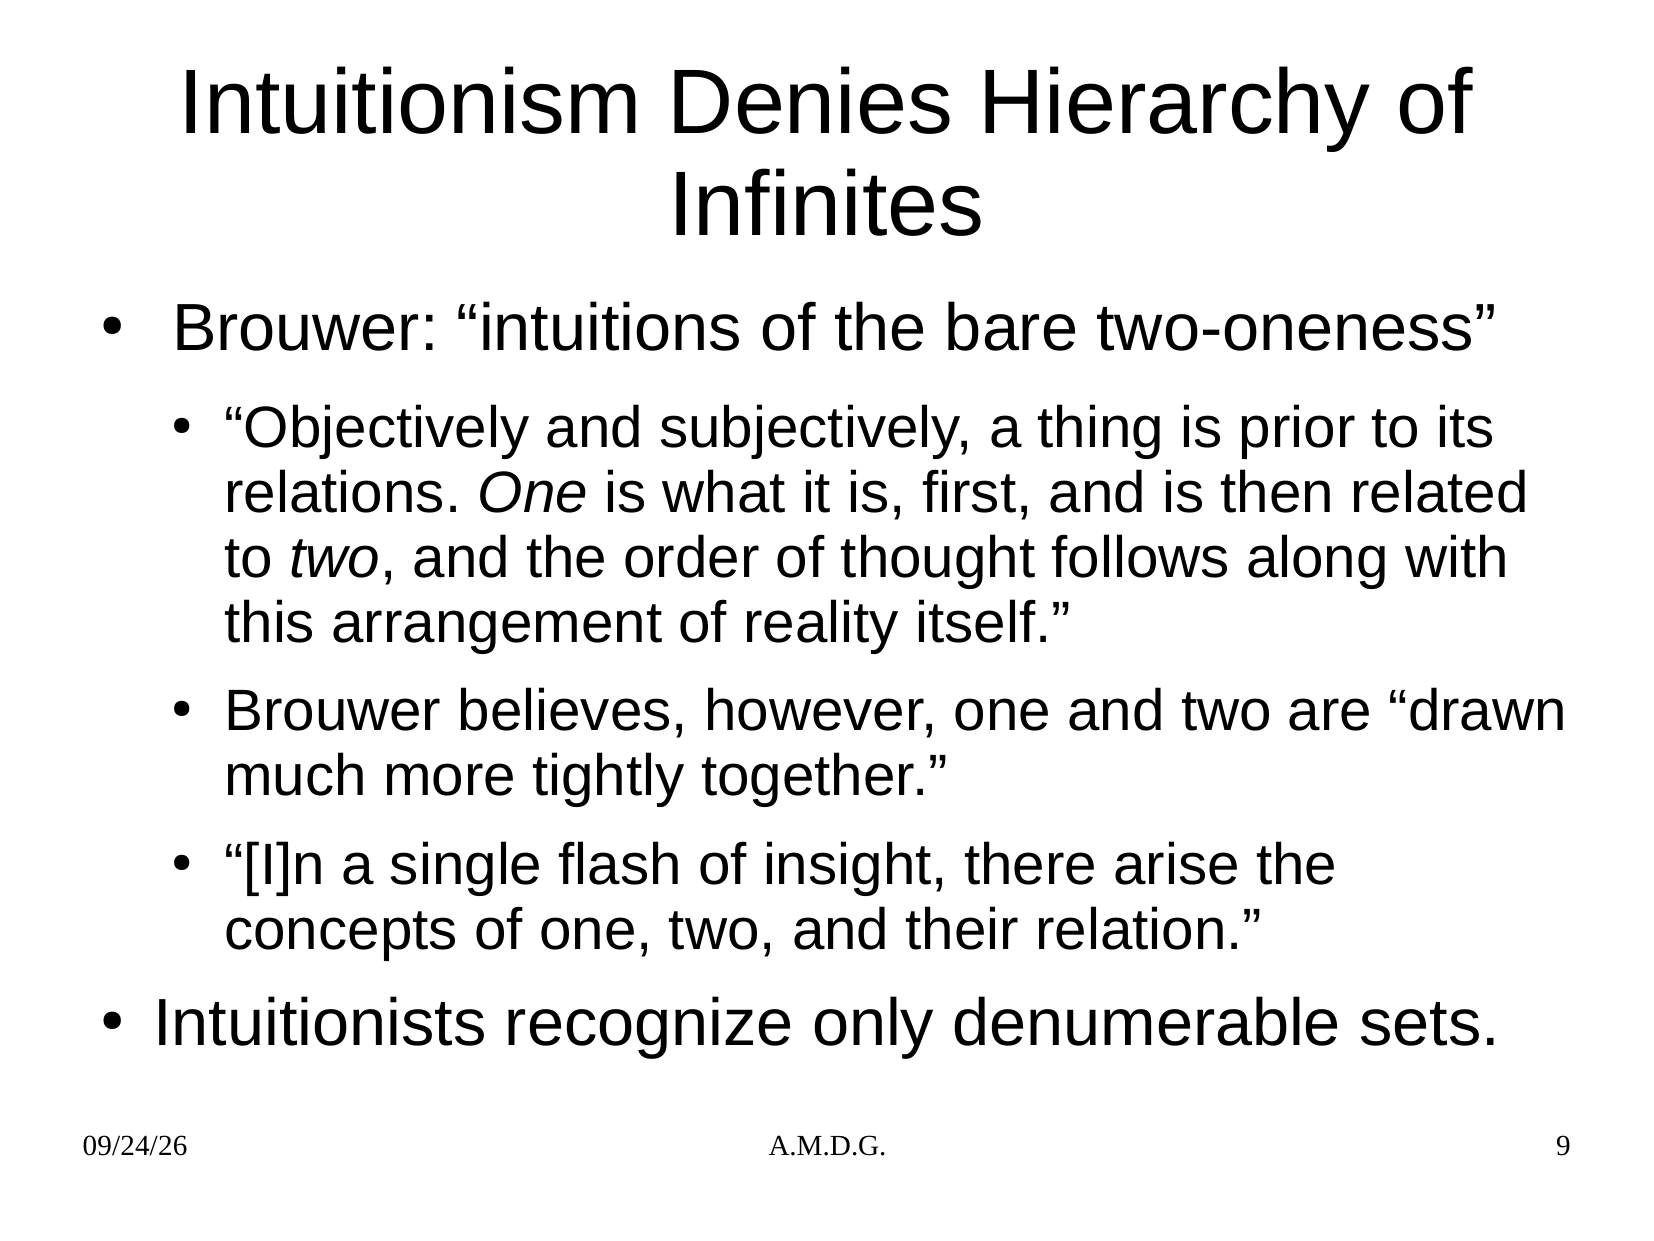

# Intuitionism Denies Hierarchy of Infinites
 Brouwer: “intuitions of the bare two-oneness”
“Objectively and subjectively, a thing is prior to its relations. One is what it is, first, and is then related to two, and the order of thought follows along with this arrangement of reality itself.”
Brouwer believes, however, one and two are “drawn much more tightly together.”
“[I]n a single flash of insight, there arise the concepts of one, two, and their relation.”
Intuitionists recognize only denumerable sets.
A.M.D.G.
9